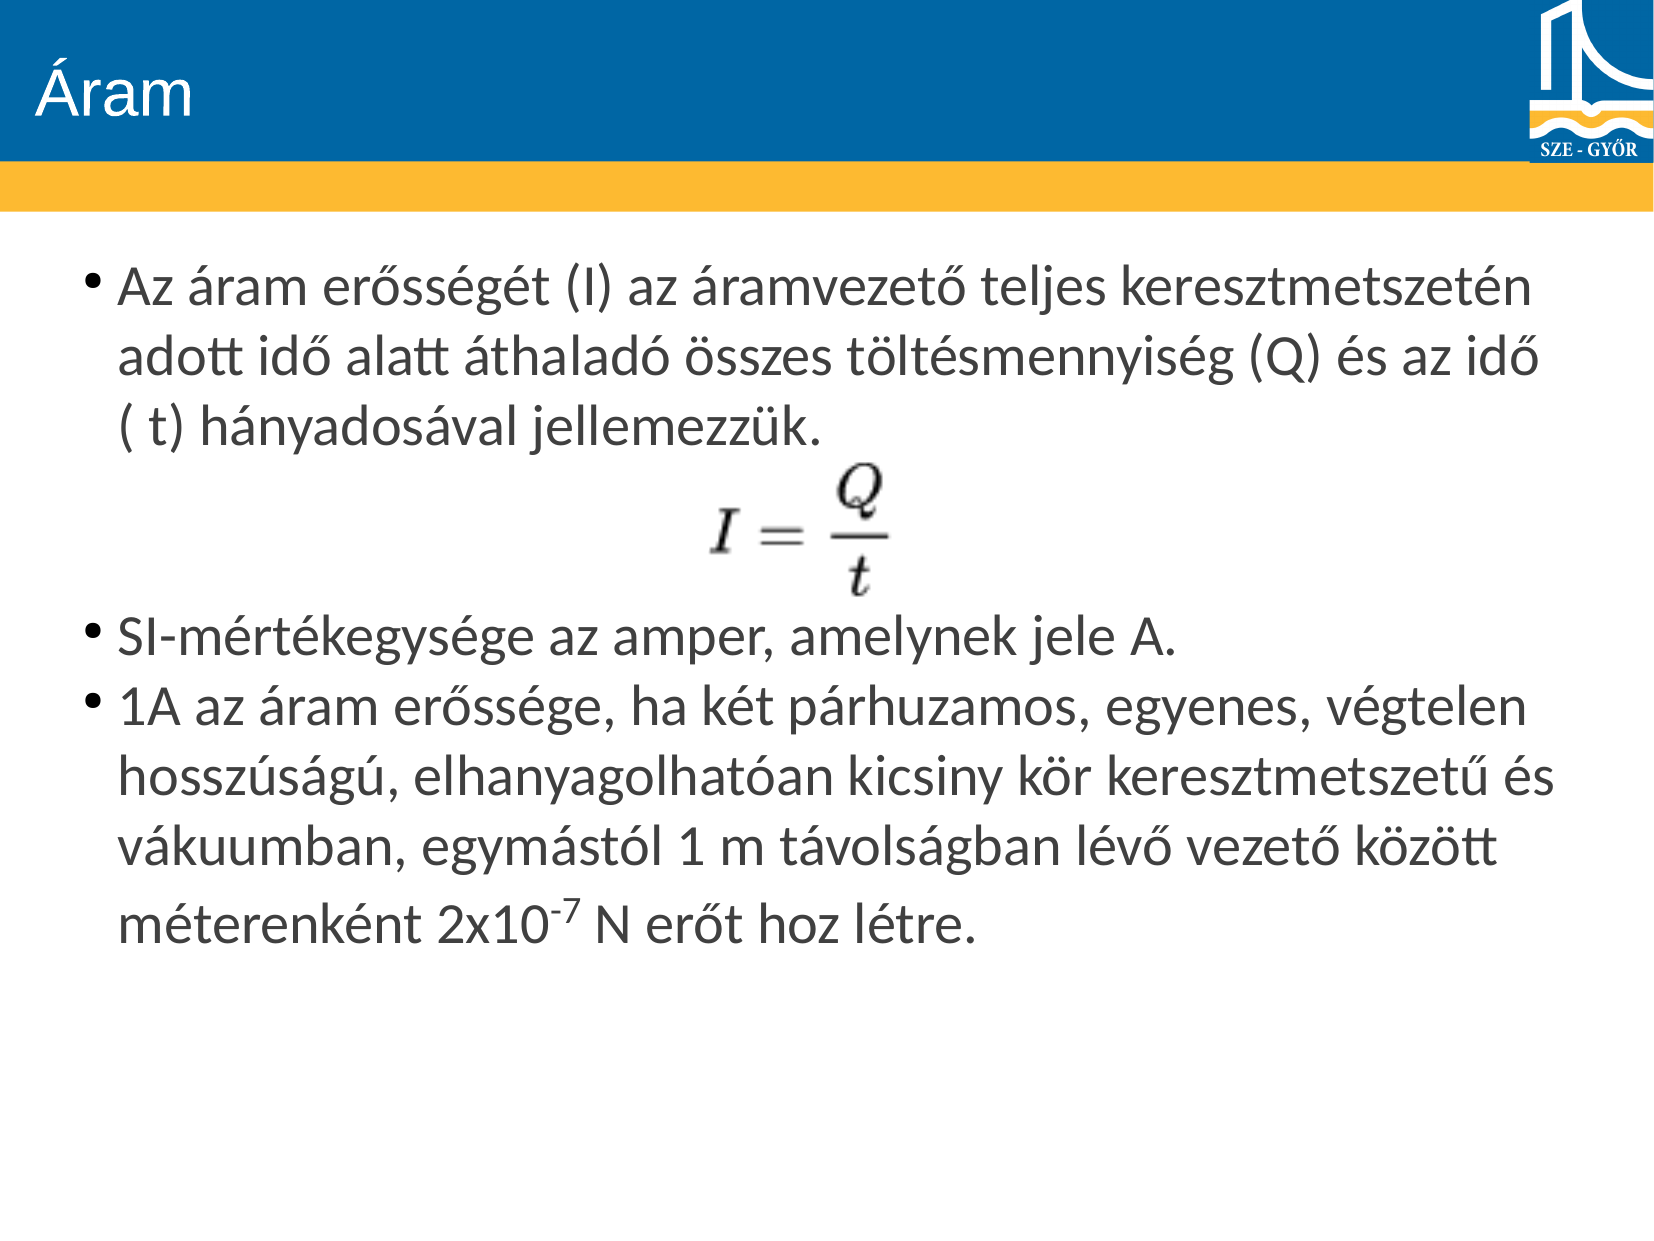

Áram
Az áram erősségét (I) az áramvezető teljes keresztmetszetén adott idő alatt áthaladó összes töltésmennyiség (Q) és az idő ( t) hányadosával jellemezzük.
SI-mértékegysége az amper, amelynek jele A.
1A az áram erőssége, ha két párhuzamos, egyenes, végtelen hosszúságú, elhanyagolhatóan kicsiny kör keresztmetszetű és vákuumban, egymástól 1 m távolságban lévő vezető között méterenként 2x10-7 N erőt hoz létre.